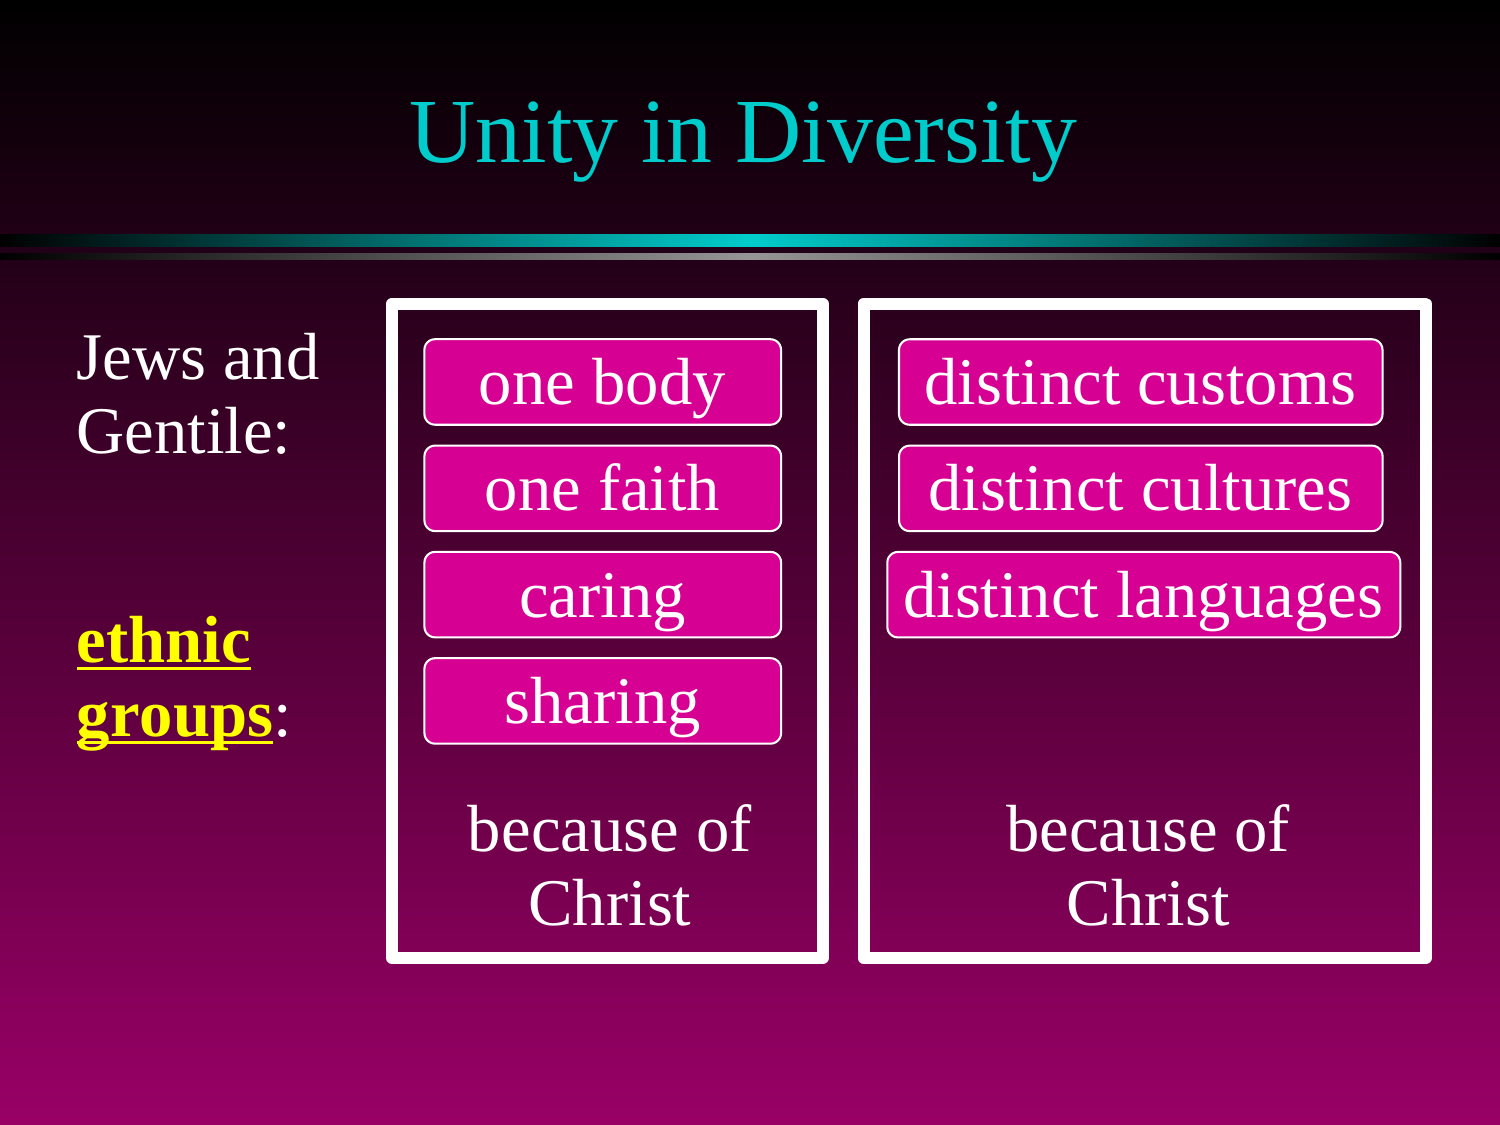

# Unity in Diversity
because of
Christ
because of
Christ
Jews and
Gentile:
one body
distinct customs
one faith
distinct cultures
caring
distinct languages
ethnic
groups:
sharing